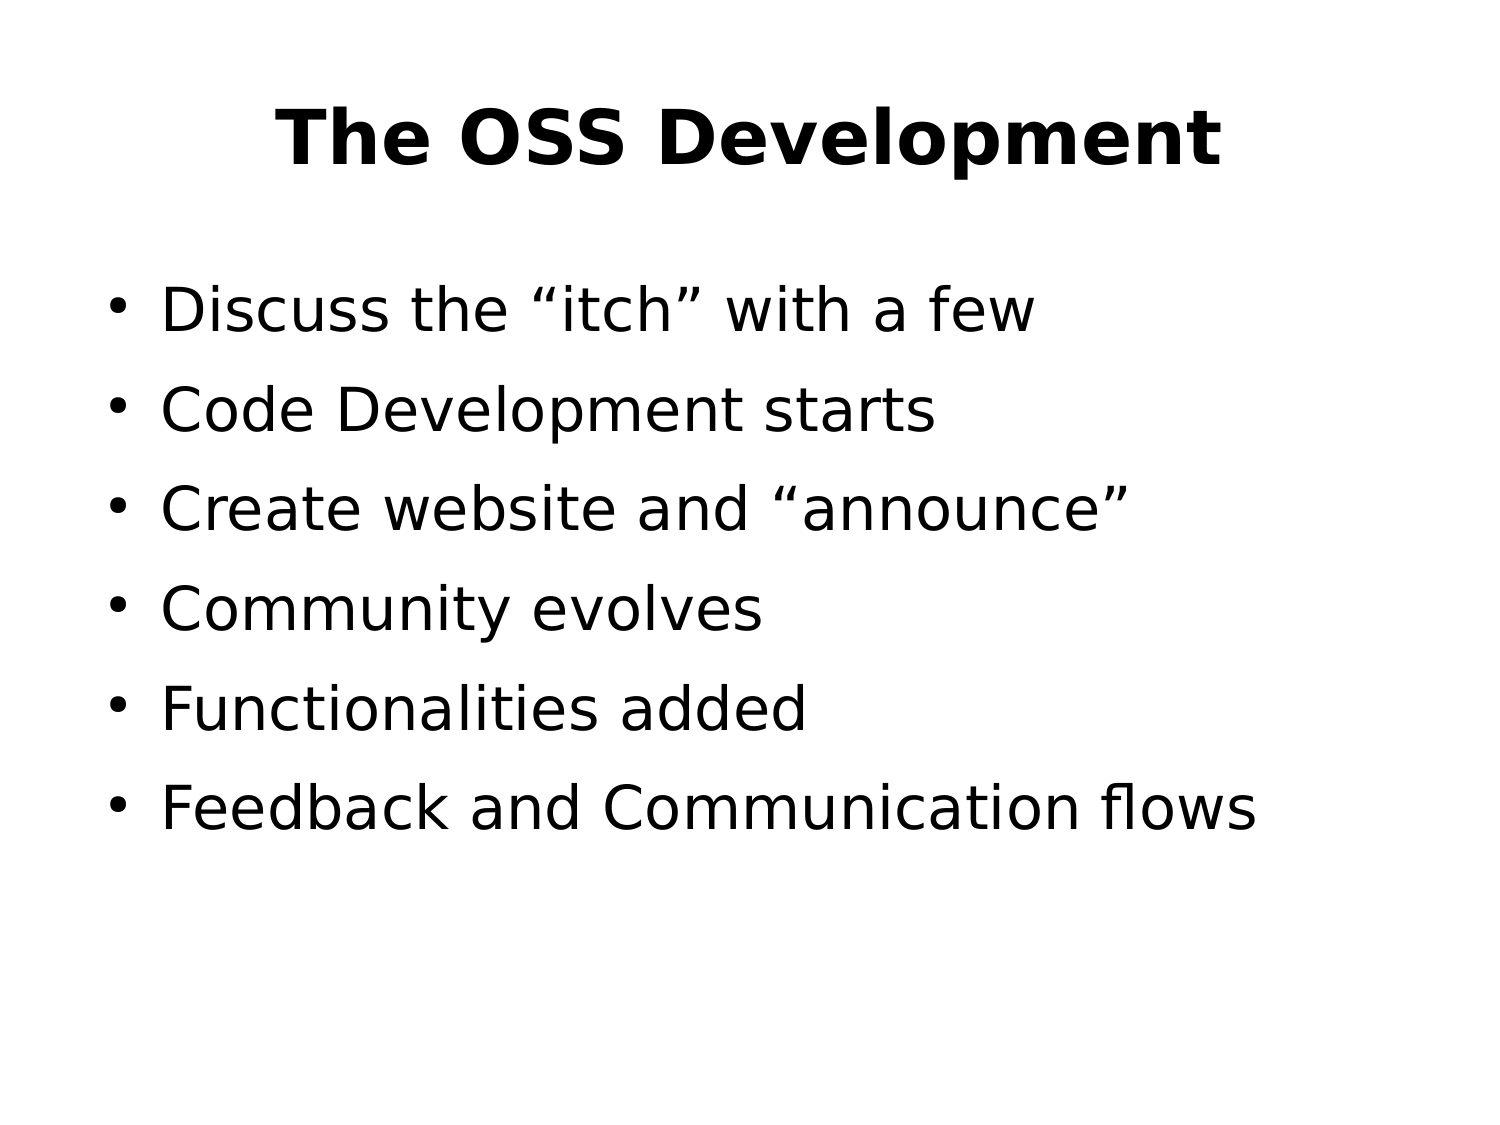

# The OSS Development
Discuss the “itch” with a few
Code Development starts
Create website and “announce”
Community evolves
Functionalities added
Feedback and Communication flows